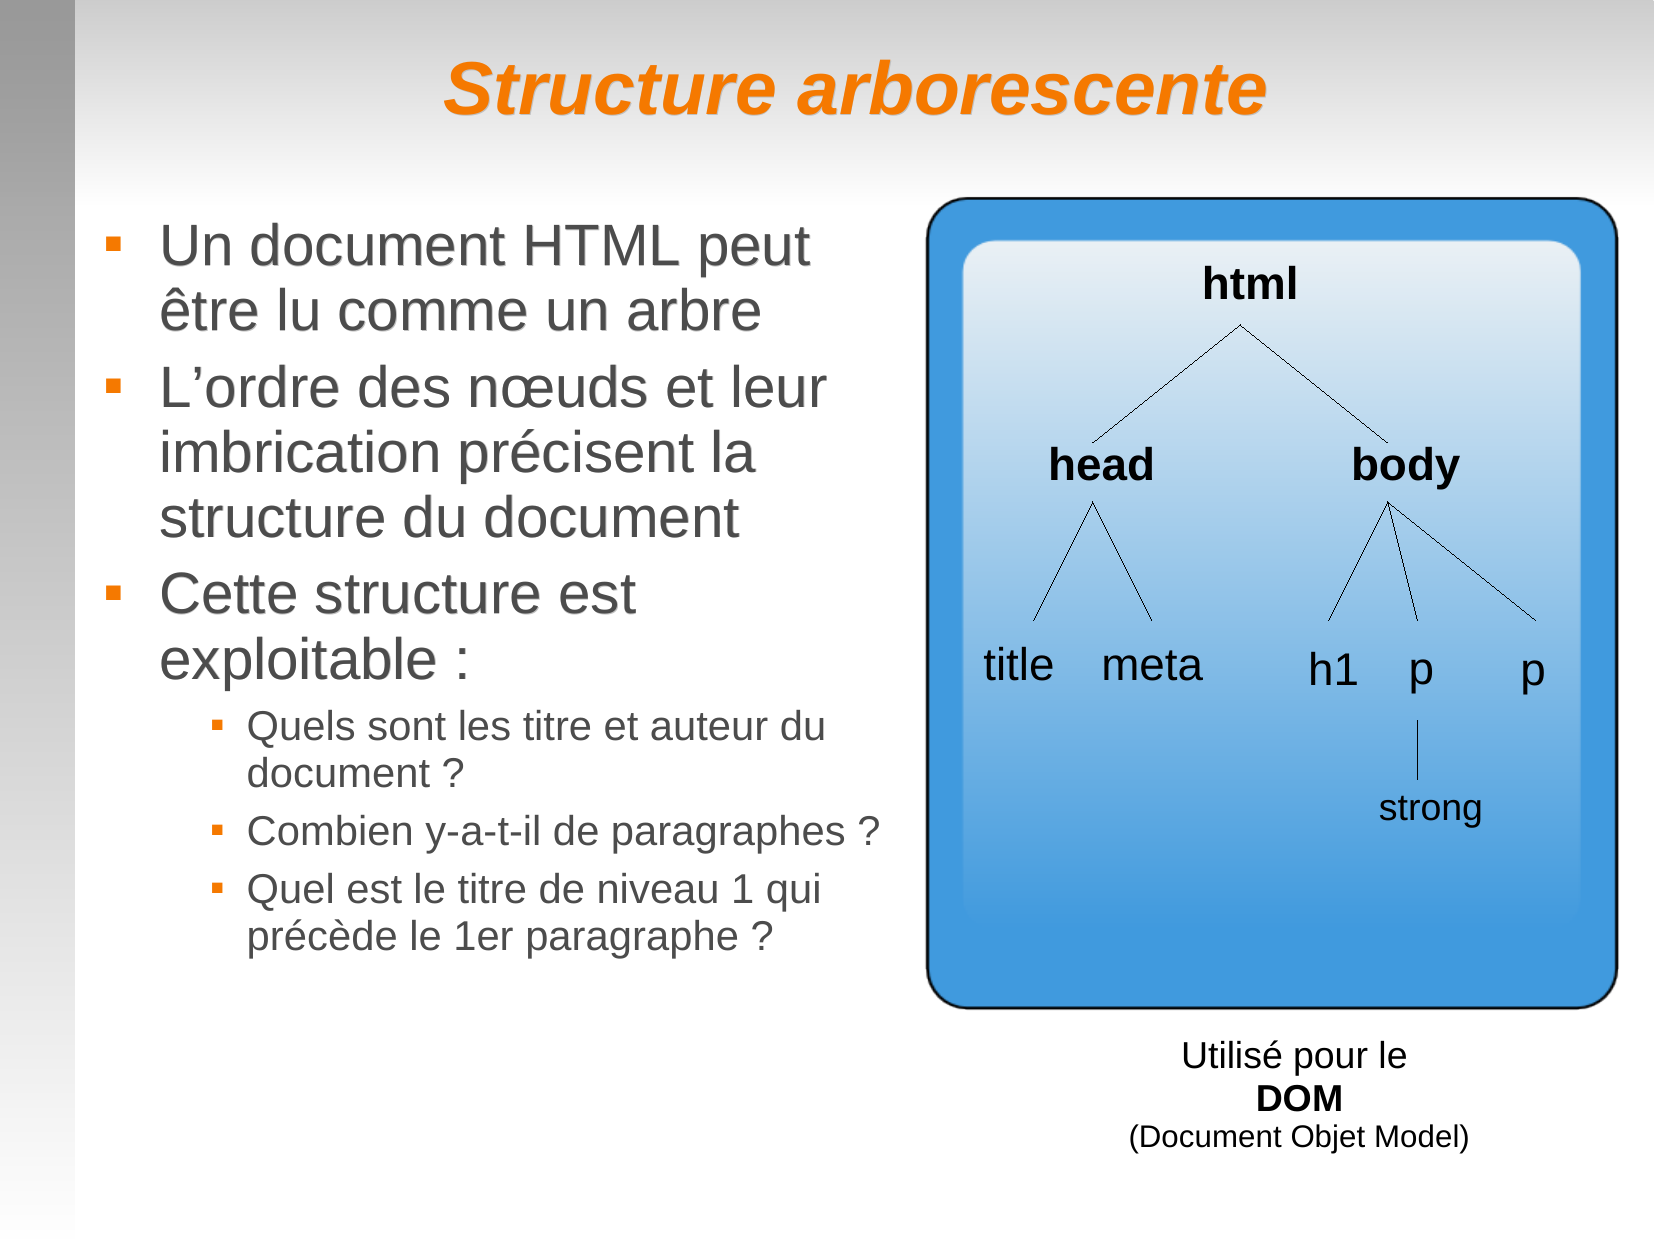

# Structure arborescente
Un document HTML peut être lu comme un arbre
L’ordre des nœuds et leur imbrication précisent la structure du document
Cette structure est exploitable :
Quels sont les titre et auteur du document ?
Combien y-a-t-il de paragraphes ?
Quel est le titre de niveau 1 qui précède le 1er paragraphe ?
html
head
body
title
meta
p
h1
p
strong
Utilisé pour le
DOM
(Document Objet Model)